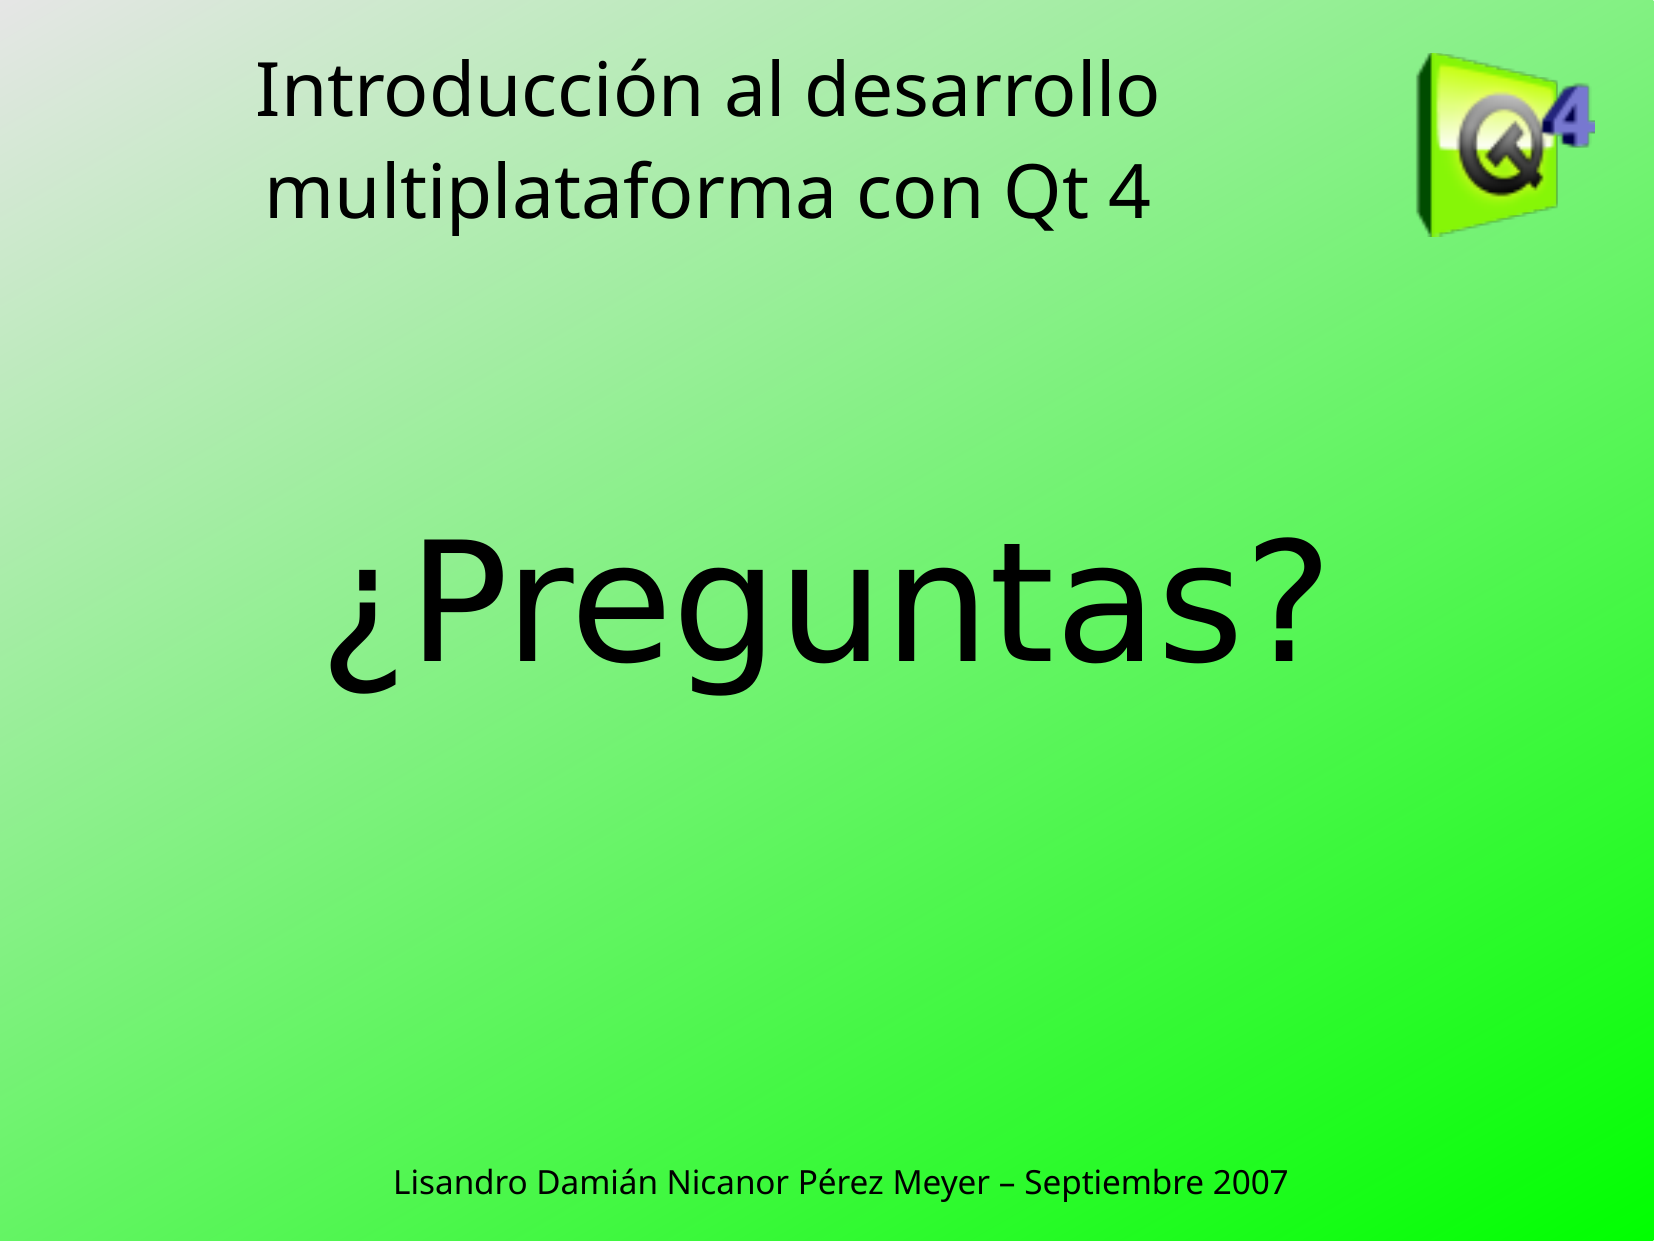

# Introducción al desarrollo multiplataforma con Qt 4
¿Preguntas?
Lisandro Damián Nicanor Pérez Meyer – Septiembre 2007